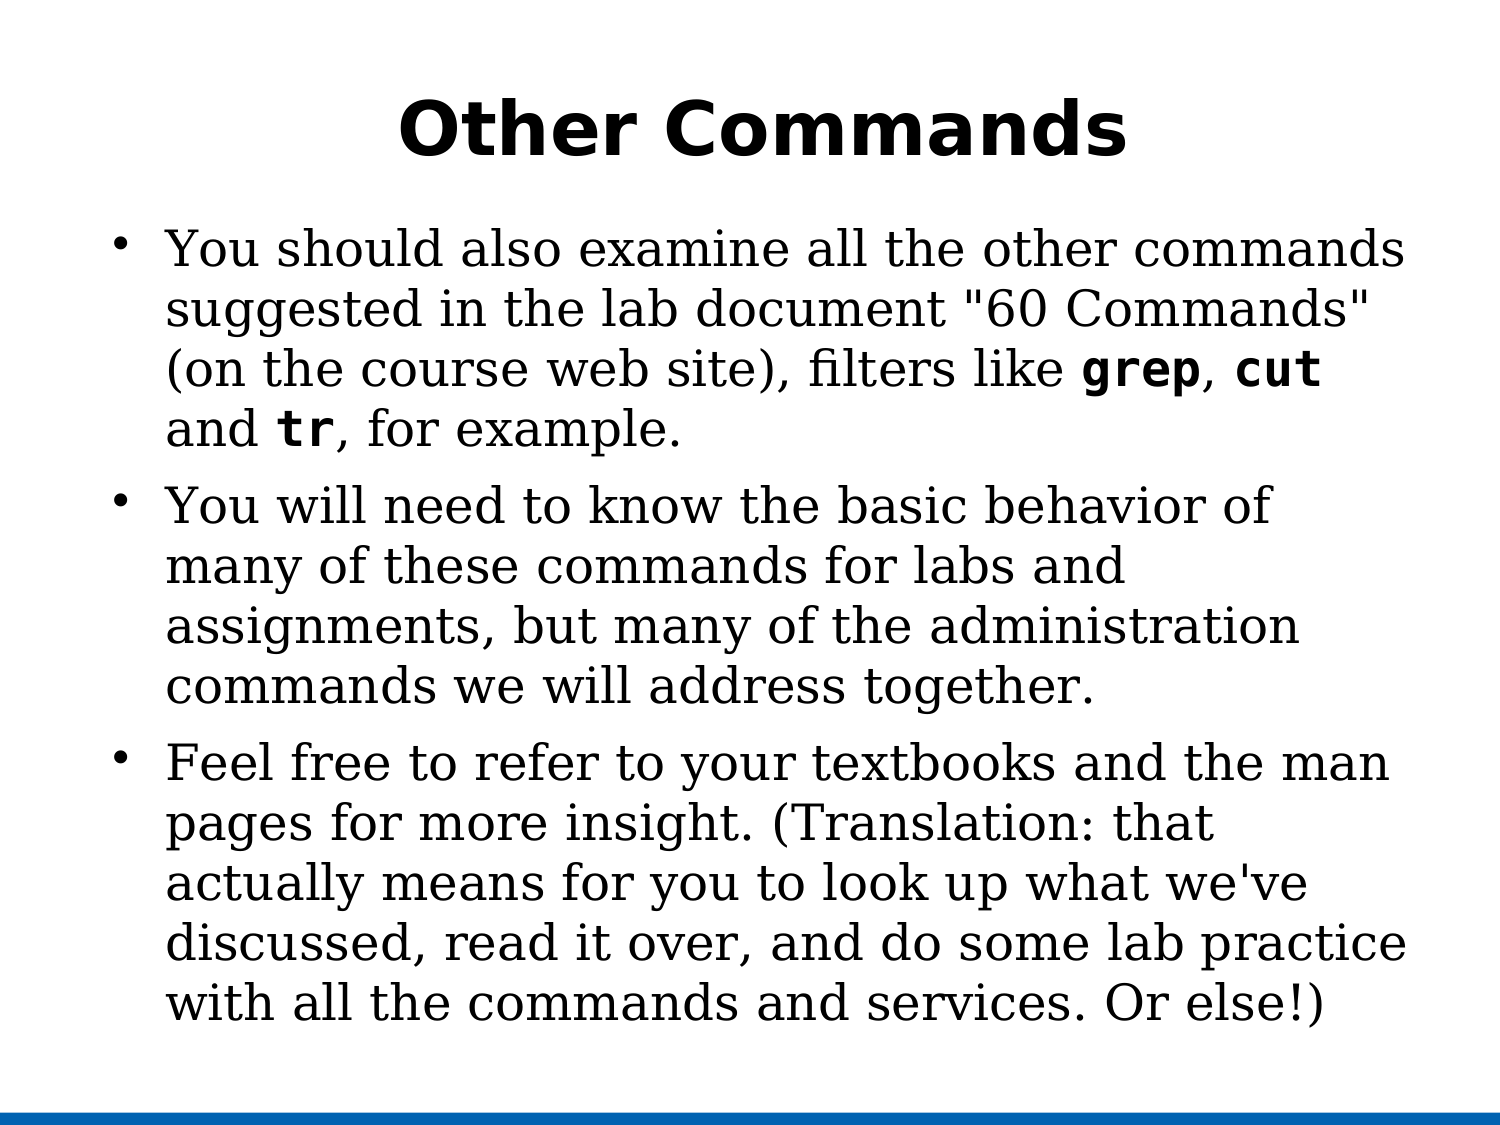

Other Commands
You should also examine all the other commands suggested in the lab document "60 Commands" (on the course web site), filters like grep, cut and tr, for example.
You will need to know the basic behavior of many of these commands for labs and assignments, but many of the administration commands we will address together.
Feel free to refer to your textbooks and the man pages for more insight. (Translation: that actually means for you to look up what we've discussed, read it over, and do some lab practice with all the commands and services. Or else!)